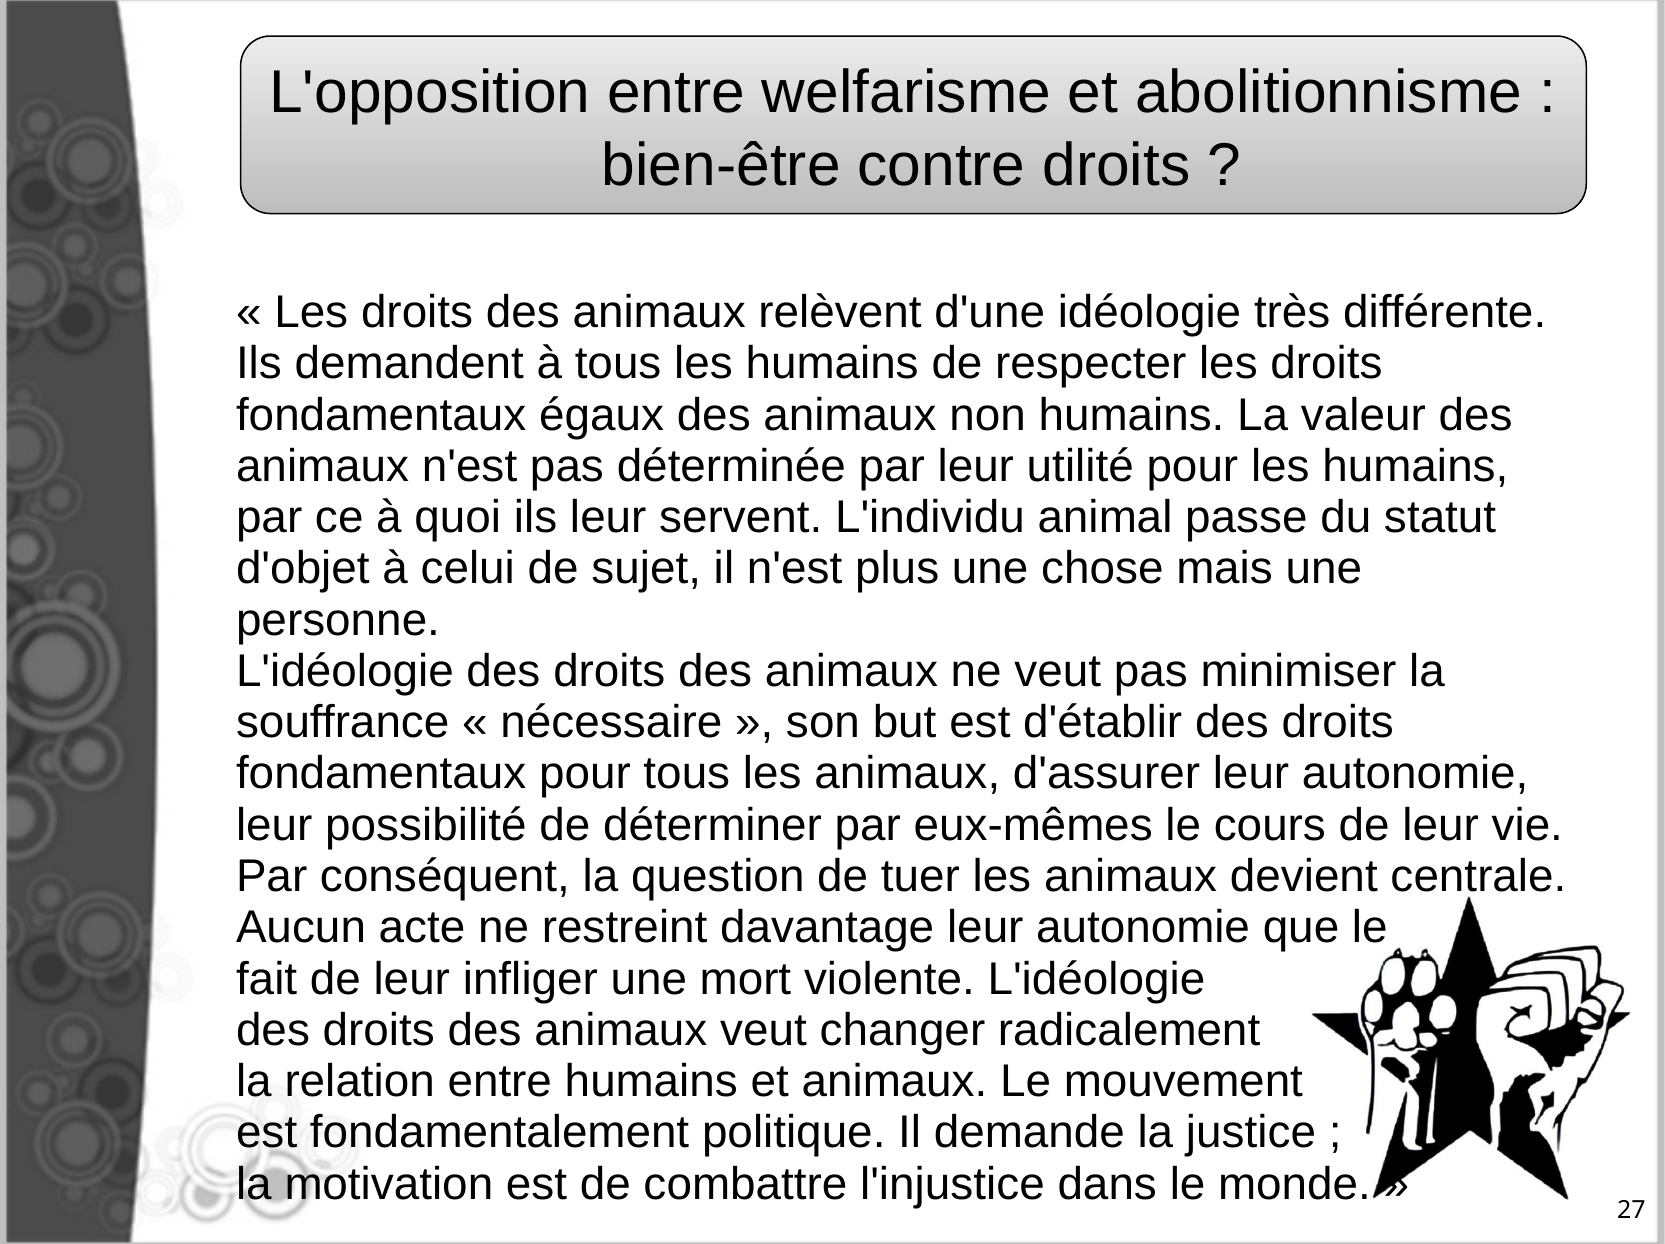

L'opposition entre welfarisme et abolitionnisme :
 bien-être contre droits ?
« Les droits des animaux relèvent d'une idéologie très différente. Ils demandent à tous les humains de respecter les droits fondamentaux égaux des animaux non humains. La valeur des animaux n'est pas déterminée par leur utilité pour les humains, par ce à quoi ils leur servent. L'individu animal passe du statut d'objet à celui de sujet, il n'est plus une chose mais une personne.
L'idéologie des droits des animaux ne veut pas minimiser la souffrance « nécessaire », son but est d'établir des droits fondamentaux pour tous les animaux, d'assurer leur autonomie, leur possibilité de déterminer par eux-mêmes le cours de leur vie. Par conséquent, la question de tuer les animaux devient centrale. Aucun acte ne restreint davantage leur autonomie que le
fait de leur infliger une mort violente. L'idéologie
des droits des animaux veut changer radicalement
la relation entre humains et animaux. Le mouvement
est fondamentalement politique. Il demande la justice ;
la motivation est de combattre l'injustice dans le monde. »